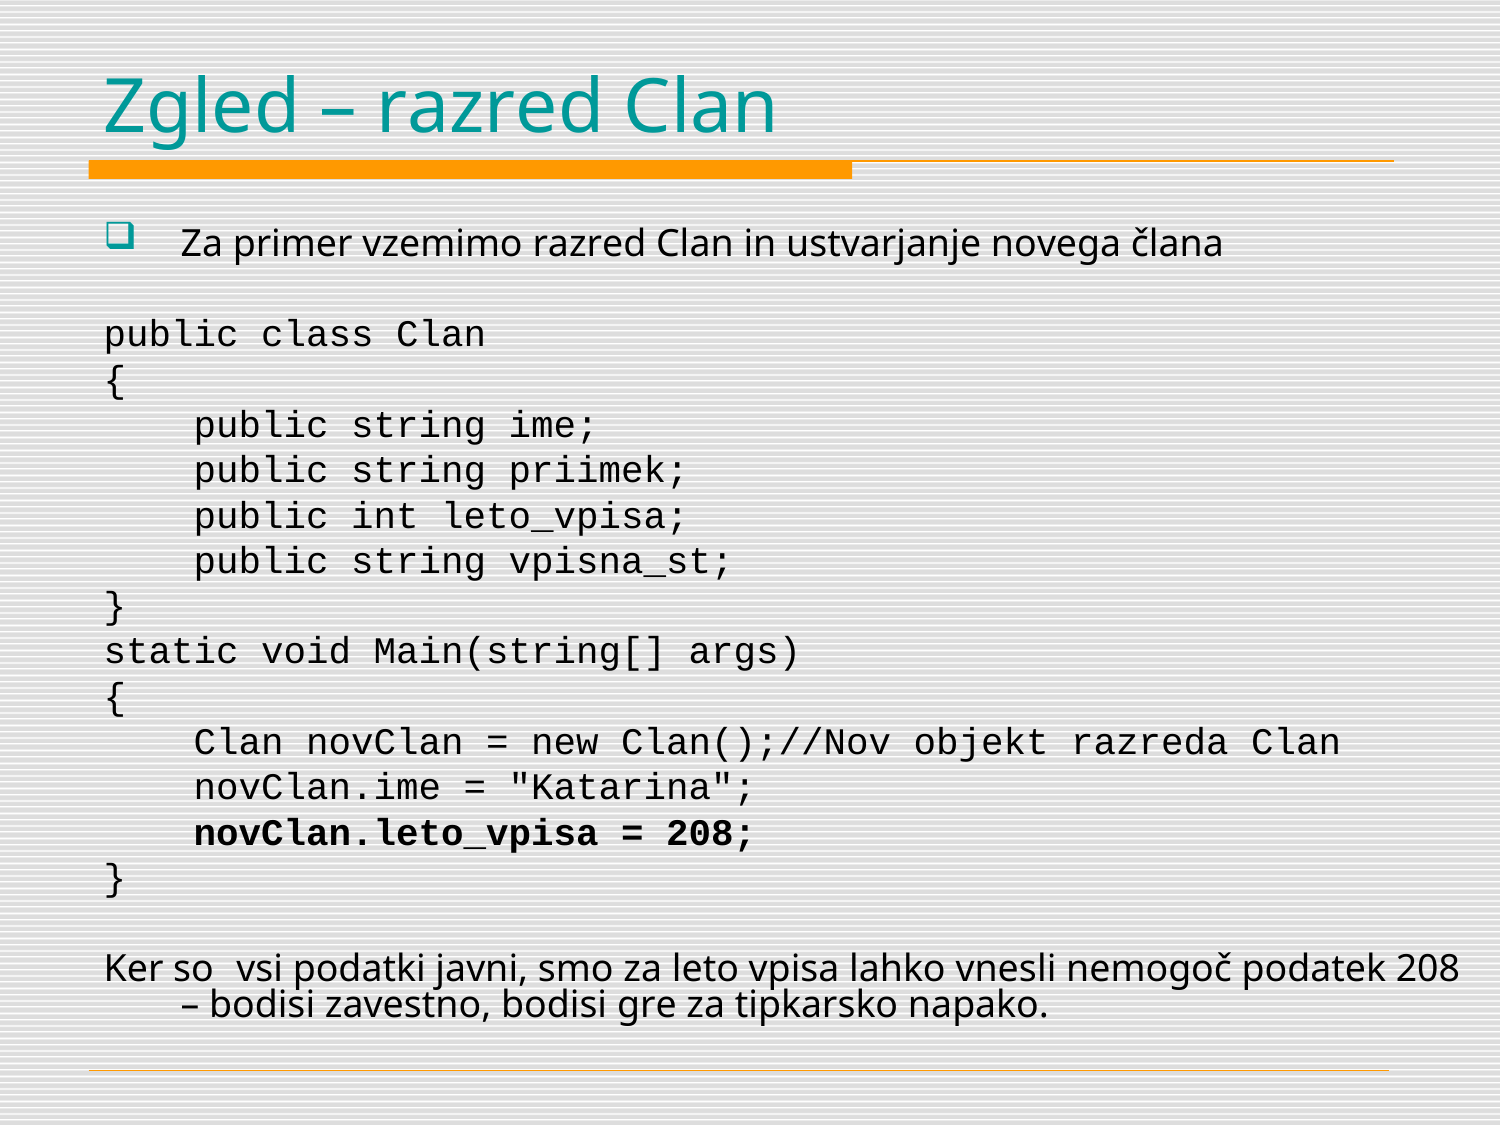

# Zgled – razred Clan
Za primer vzemimo razred Clan in ustvarjanje novega člana
public class Clan
{
 public string ime;
 public string priimek;
 public int leto_vpisa;
 public string vpisna_st;
}
static void Main(string[] args)
{
 Clan novClan = new Clan();//Nov objekt razreda Clan
 novClan.ime = "Katarina";
 novClan.leto_vpisa = 208;
}
Ker so vsi podatki javni, smo za leto vpisa lahko vnesli nemogoč podatek 208 – bodisi zavestno, bodisi gre za tipkarsko napako.